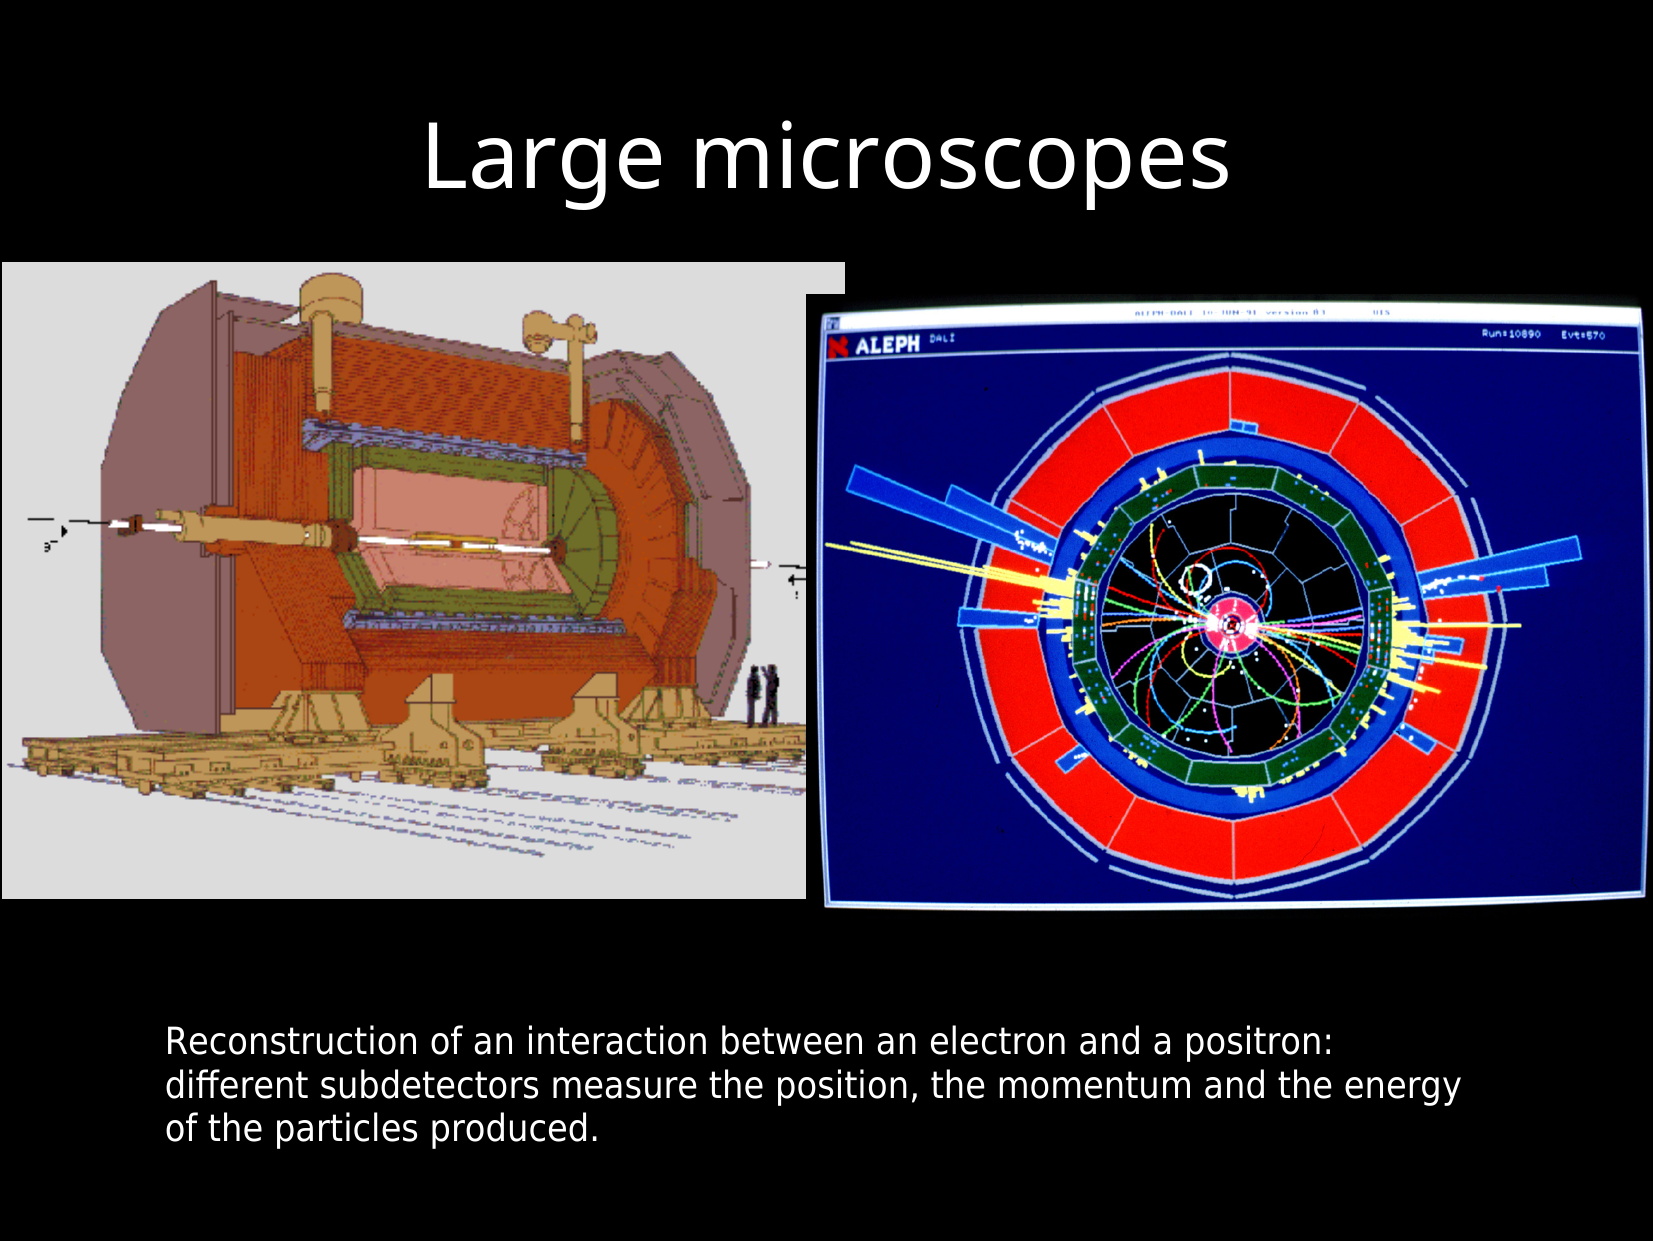

# Large microscopes
Reconstruction of an interaction between an electron and a positron: different subdetectors measure the position, the momentum and the energy of the particles produced.